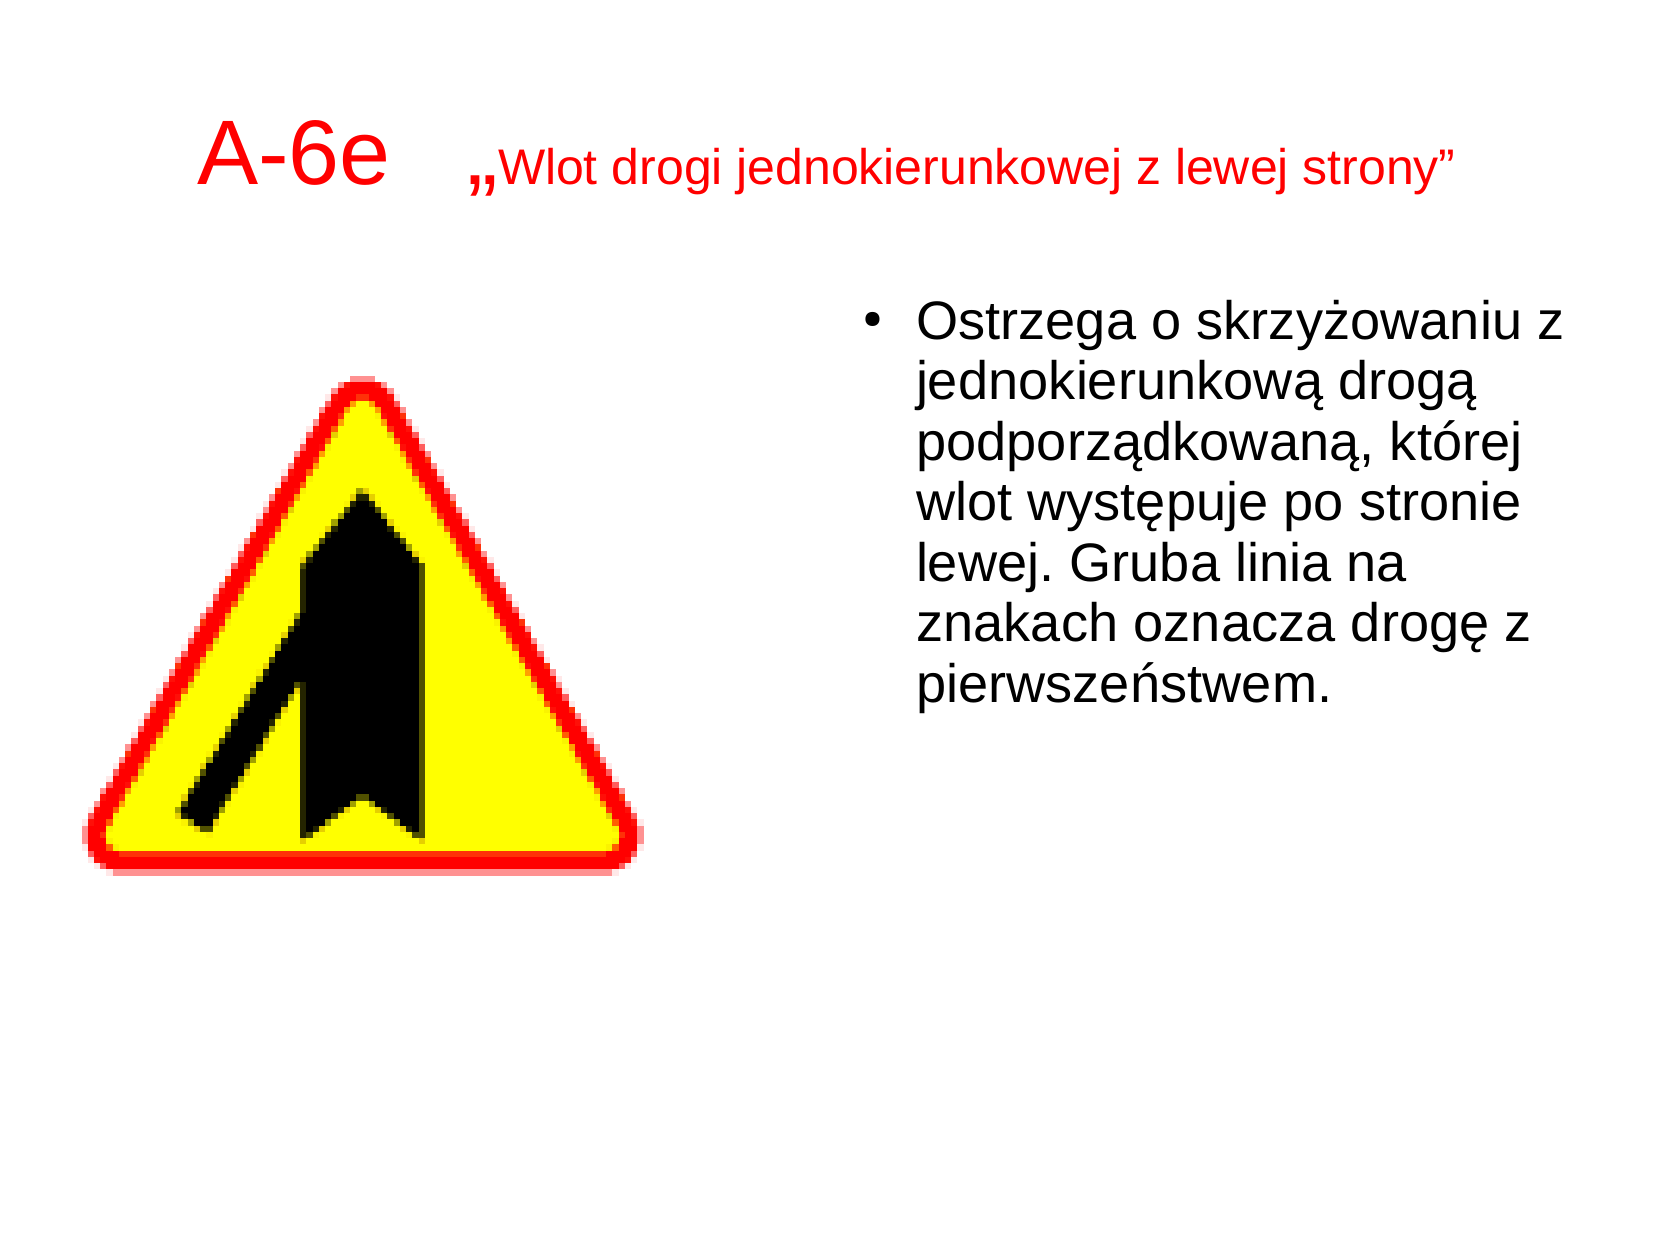

# A-6e „Wlot drogi jednokierunkowej z lewej strony”
Ostrzega o skrzyżowaniu z jednokierunkową drogą podporządkowaną, której wlot występuje po stronie lewej. Gruba linia na znakach oznacza drogę z pierwszeństwem.